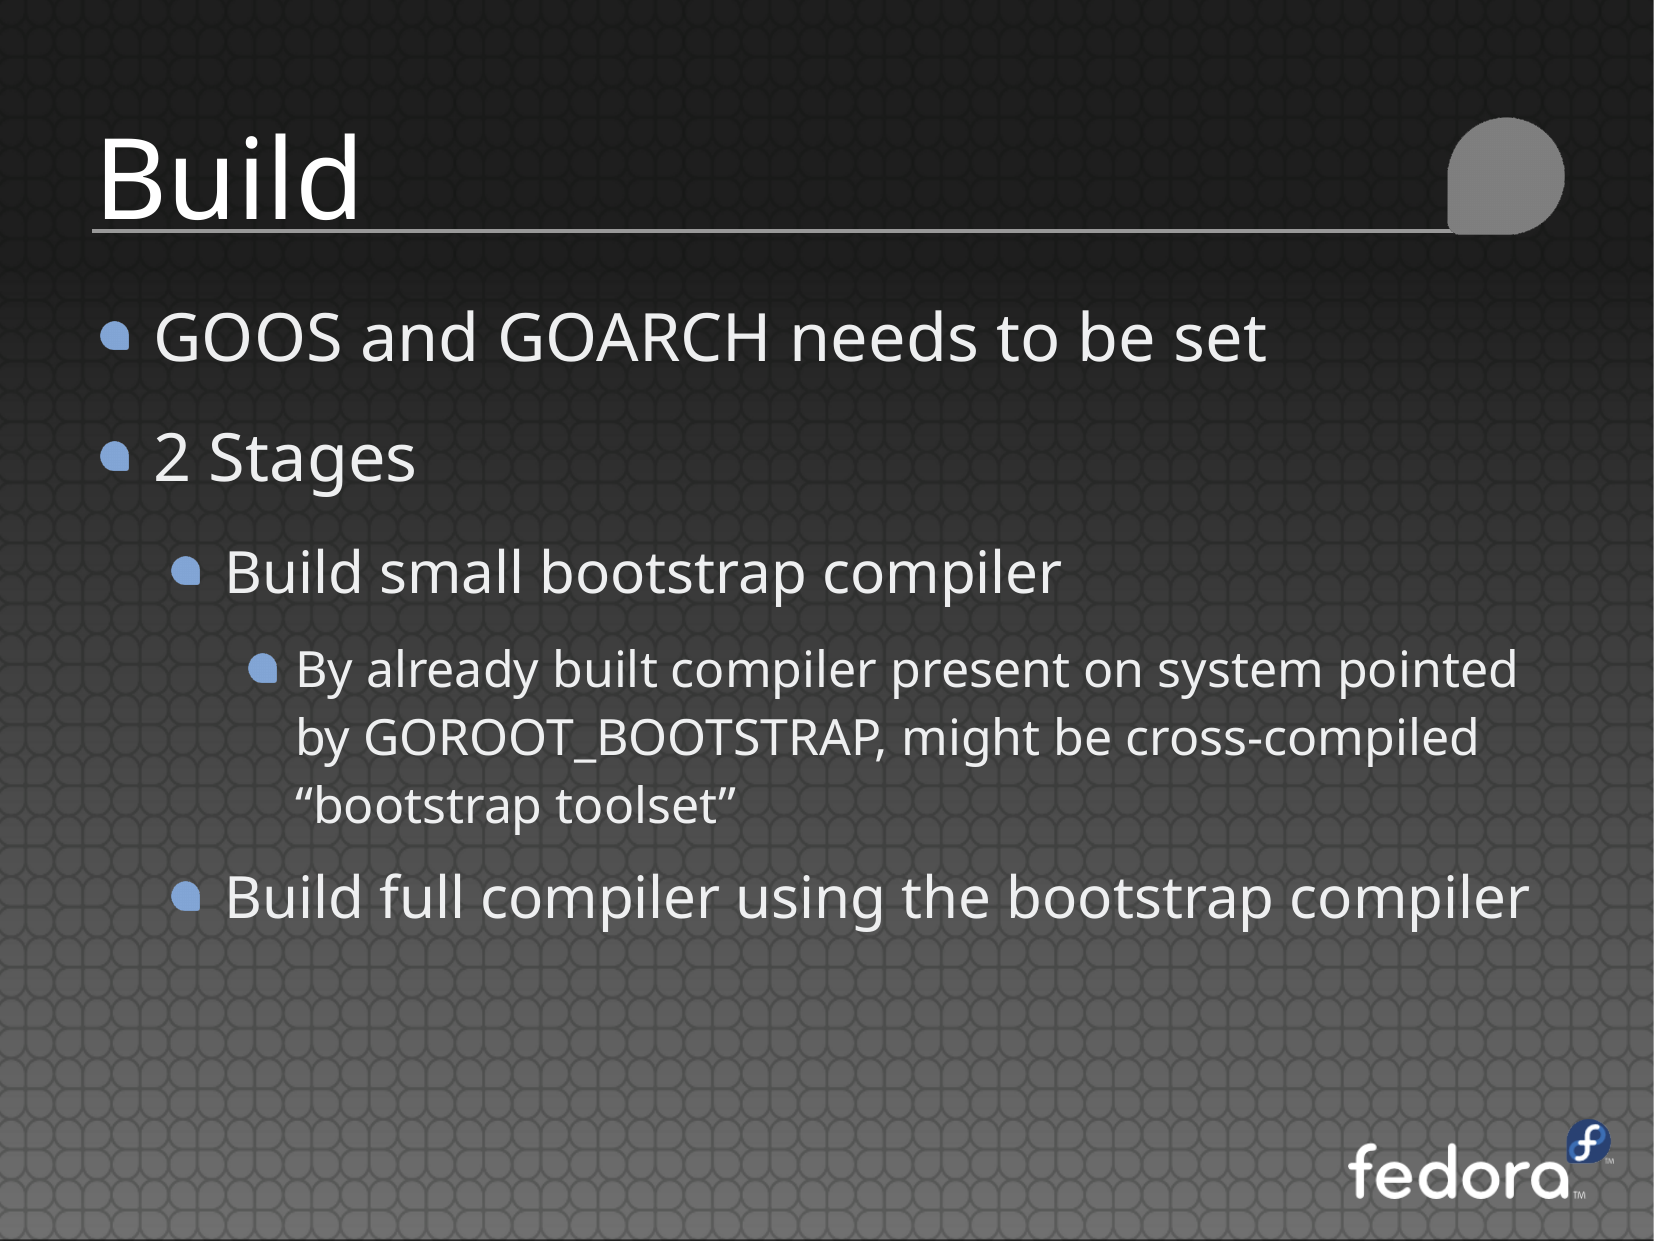

Build
# GOOS and GOARCH needs to be set
2 Stages
Build small bootstrap compiler
By already built compiler present on system pointed by GOROOT_BOOTSTRAP, might be cross-compiled “bootstrap toolset”
Build full compiler using the bootstrap compiler